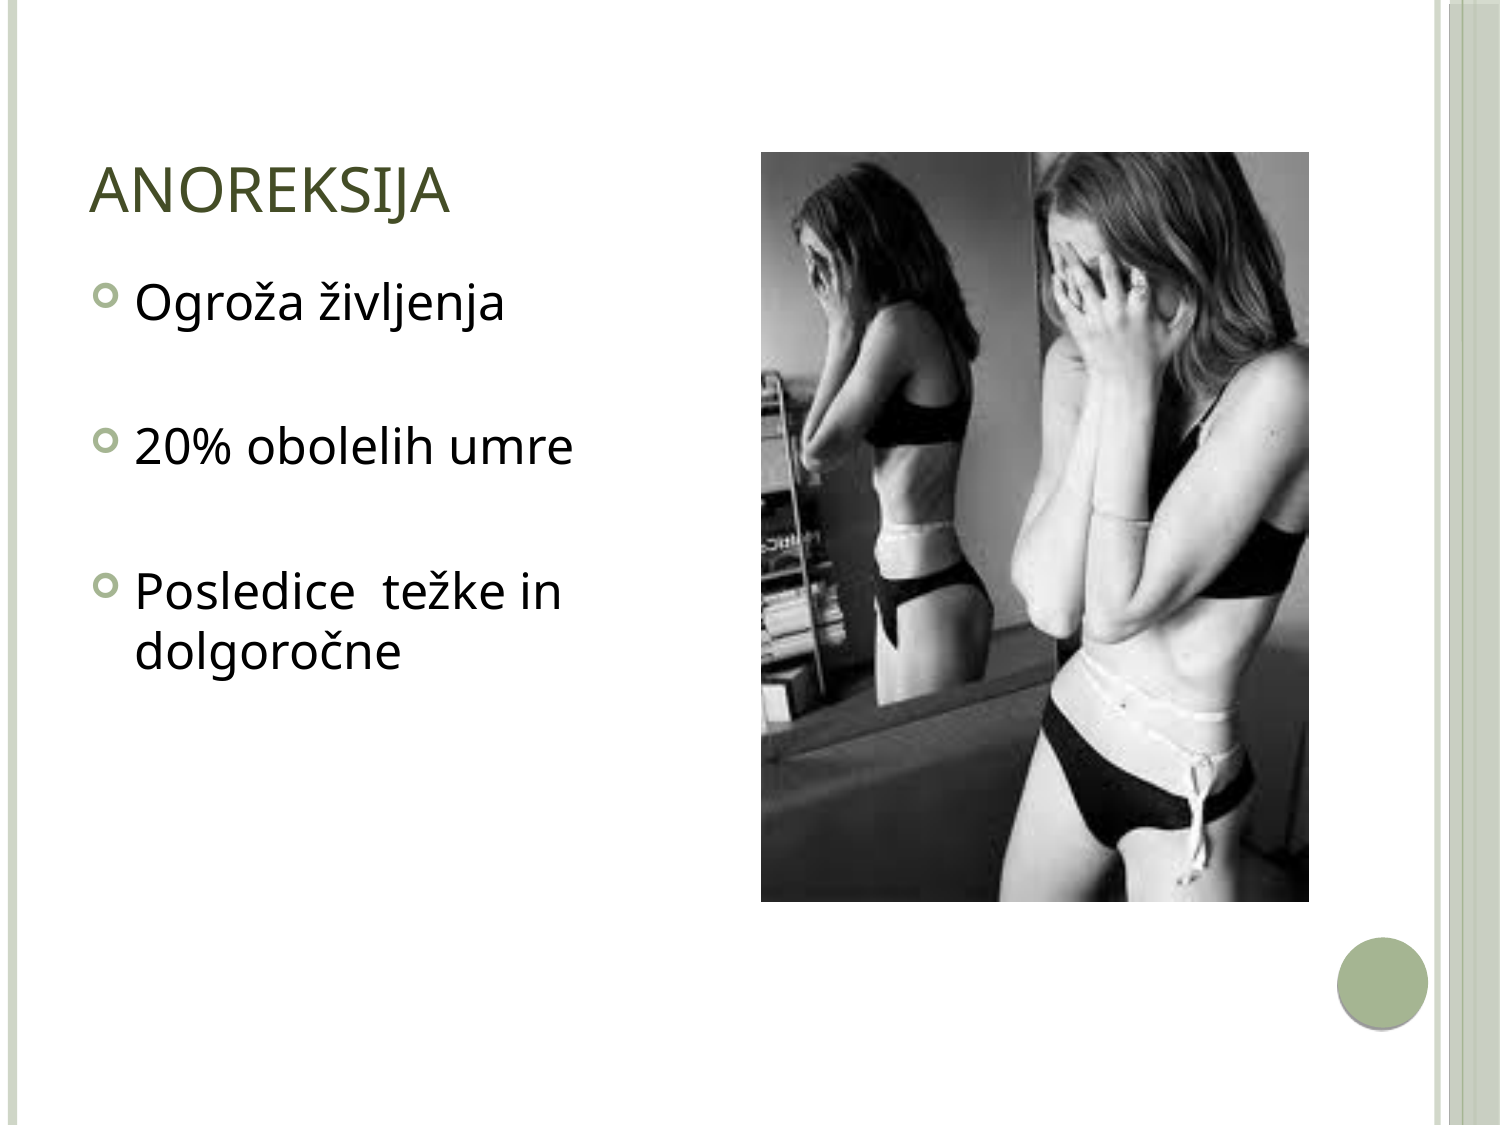

# Anoreksija
Ogroža življenja
20% obolelih umre
Posledice težke in dolgoročne